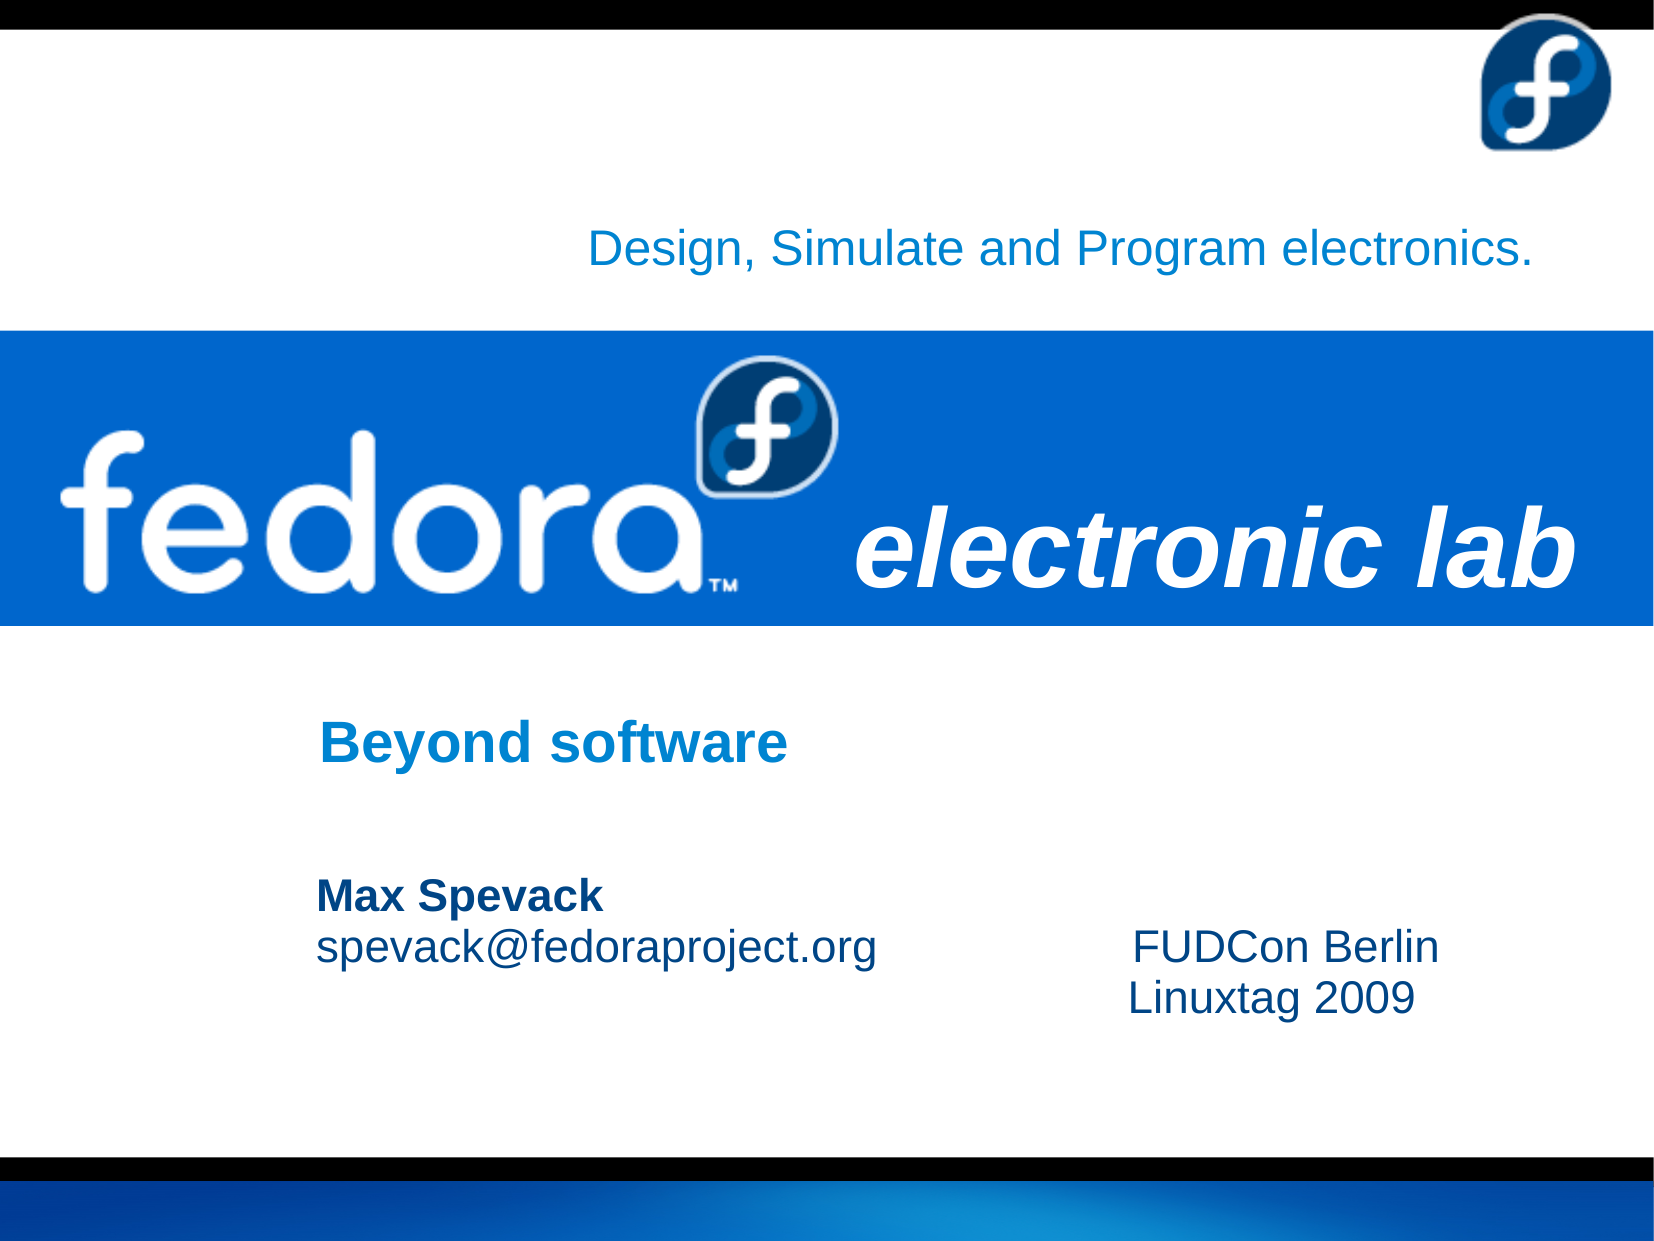

Design, Simulate and Program electronics.
electronic lab
Beyond software
Max Spevack
spevack@fedoraproject.org FUDCon Berlin
										 Linuxtag 2009